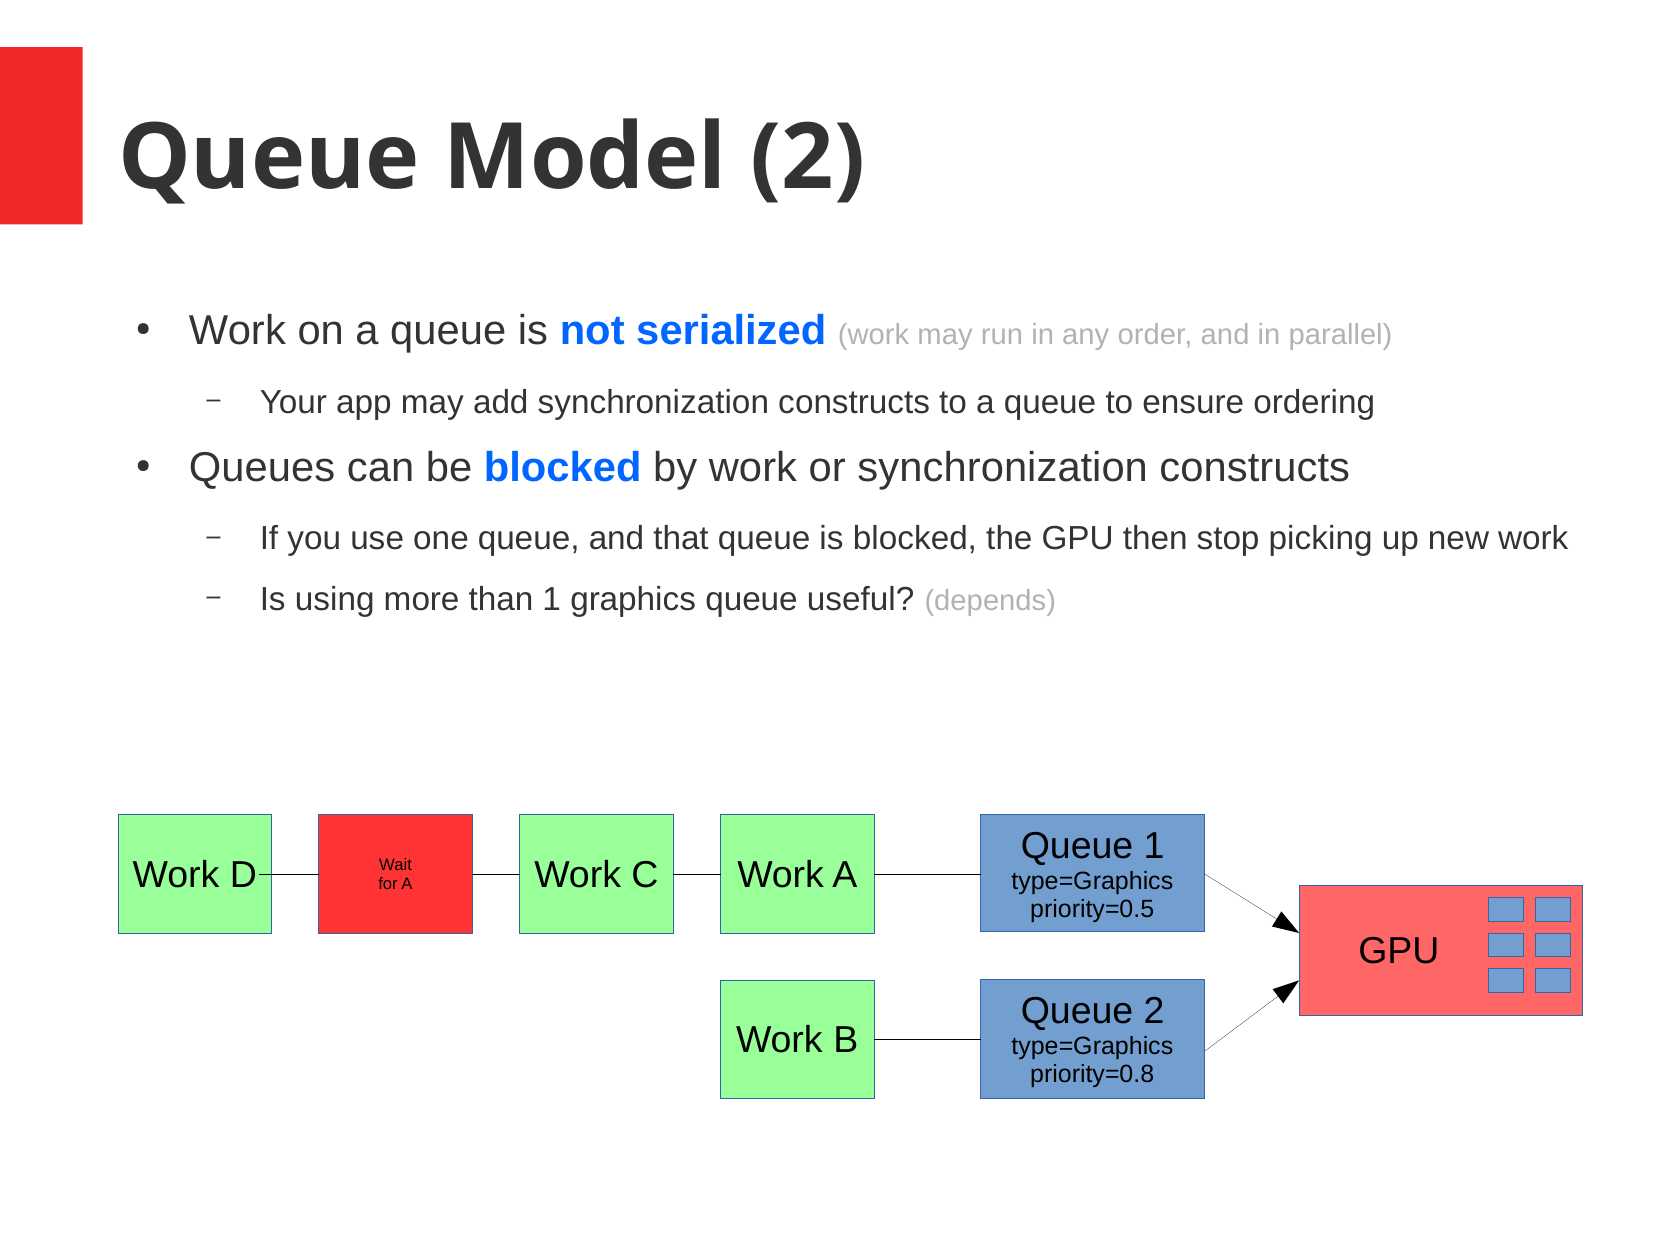

# Queue Model (2)
Work on a queue is not serialized (work may run in any order, and in parallel)
Your app may add synchronization constructs to a queue to ensure ordering
Queues can be blocked by work or synchronization constructs
If you use one queue, and that queue is blocked, the GPU then stop picking up new work
Is using more than 1 graphics queue useful? (depends)
Work D
Wait
for A
Work C
Work A
Queue 1
type=Graphics
priority=0.5
GPU
Queue 2
type=Graphics
priority=0.8
Work B